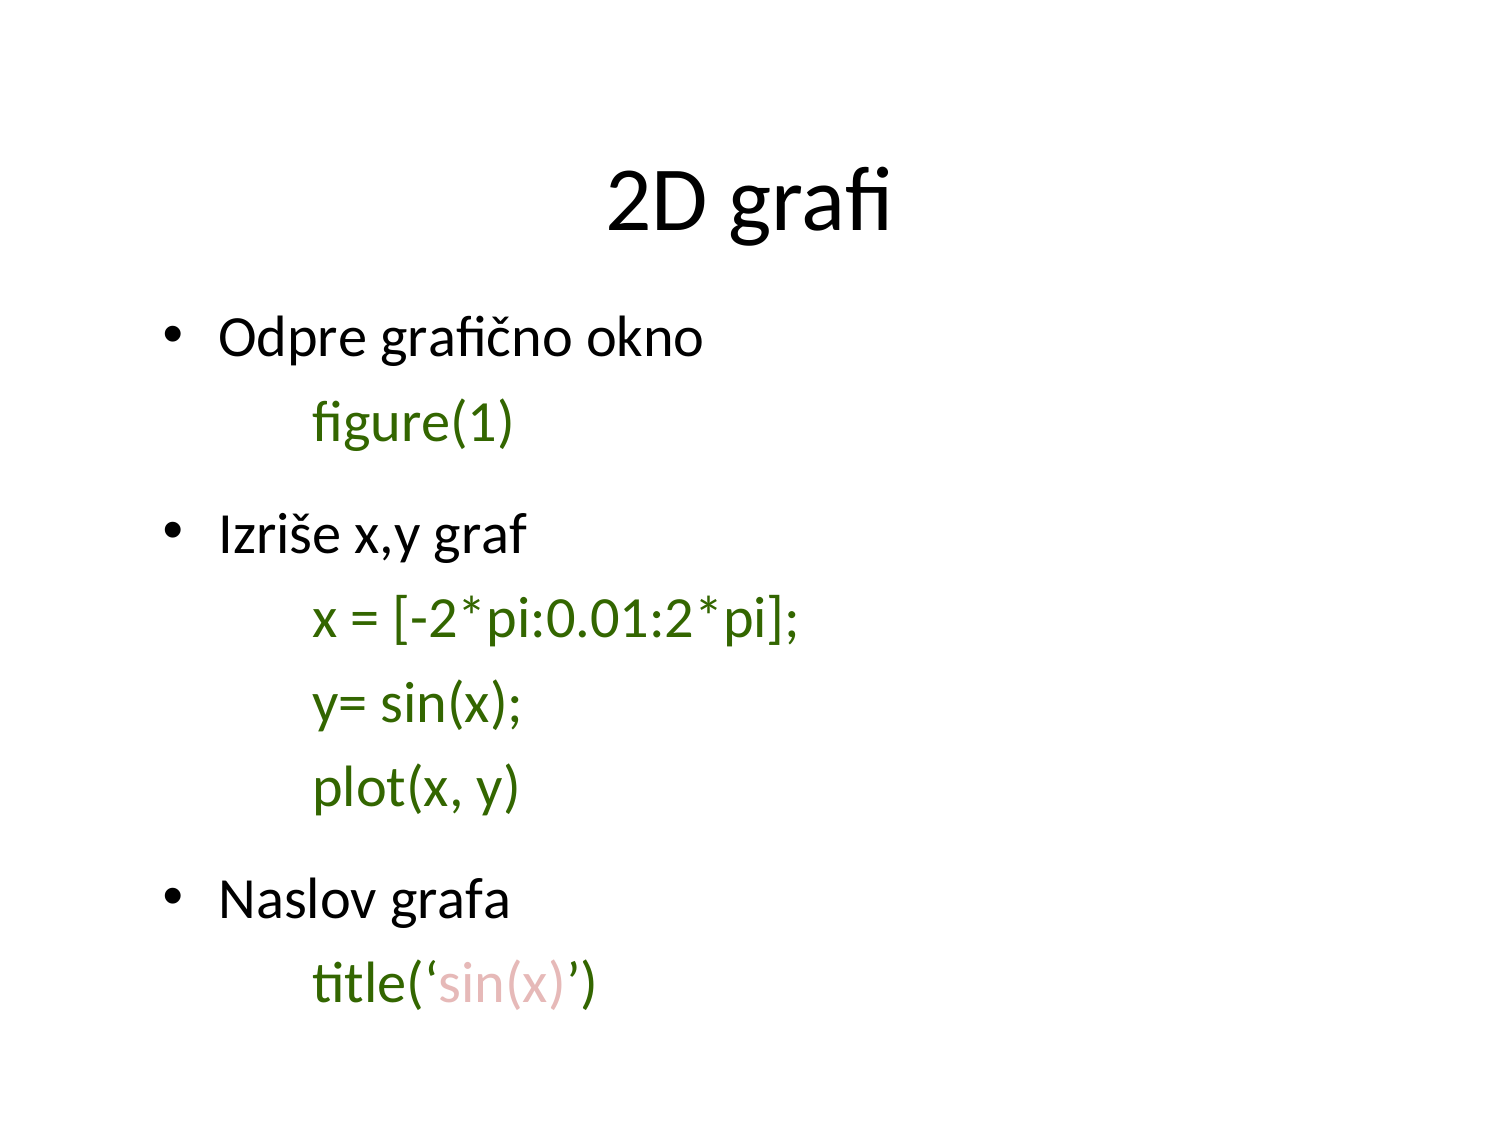

# 2D grafi
Odpre grafično okno
		figure(1)
Izriše x,y graf
		x = [-2*pi:0.01:2*pi];
		y= sin(x);
		plot(x, y)
Naslov grafa
		title(‘sin(x)’)